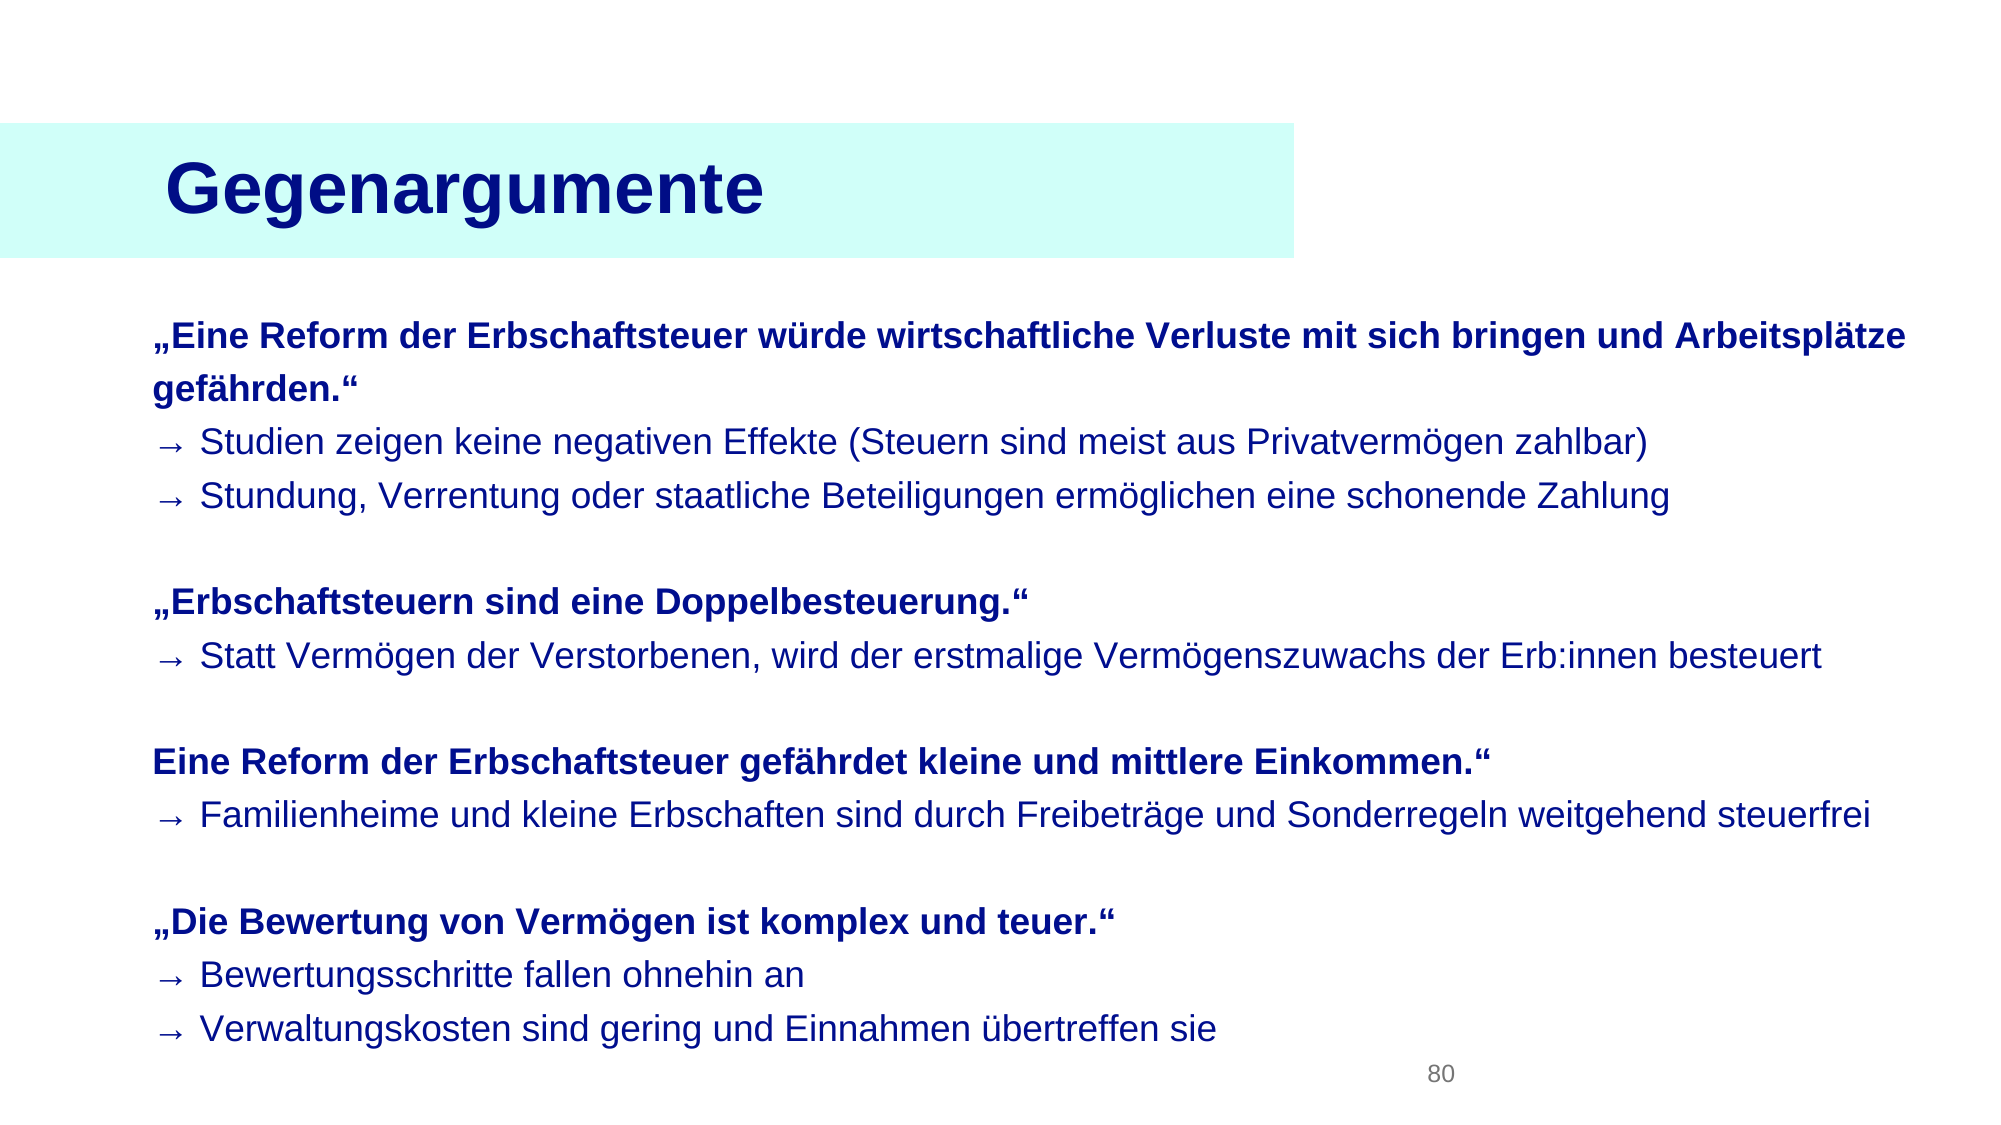

Gegenargumente
# „Eine Reform der Erbschaftsteuer würde wirtschaftliche Verluste mit sich bringen und Arbeitsplätze gefährden.“ → Studien zeigen keine negativen Effekte (Steuern sind meist aus Privatvermögen zahlbar) → Stundung, Verrentung oder staatliche Beteiligungen ermöglichen eine schonende Zahlung „Erbschaftsteuern sind eine Doppelbesteuerung.“ → Statt Vermögen der Verstorbenen, wird der erstmalige Vermögenszuwachs der Erb:innen besteuert Eine Reform der Erbschaftsteuer gefährdet kleine und mittlere Einkommen.“ → Familienheime und kleine Erbschaften sind durch Freibeträge und Sonderregeln weitgehend steuerfrei „Die Bewertung von Vermögen ist komplex und teuer.“ → Bewertungsschritte fallen ohnehin an → Verwaltungskosten sind gering und Einnahmen übertreffen sie